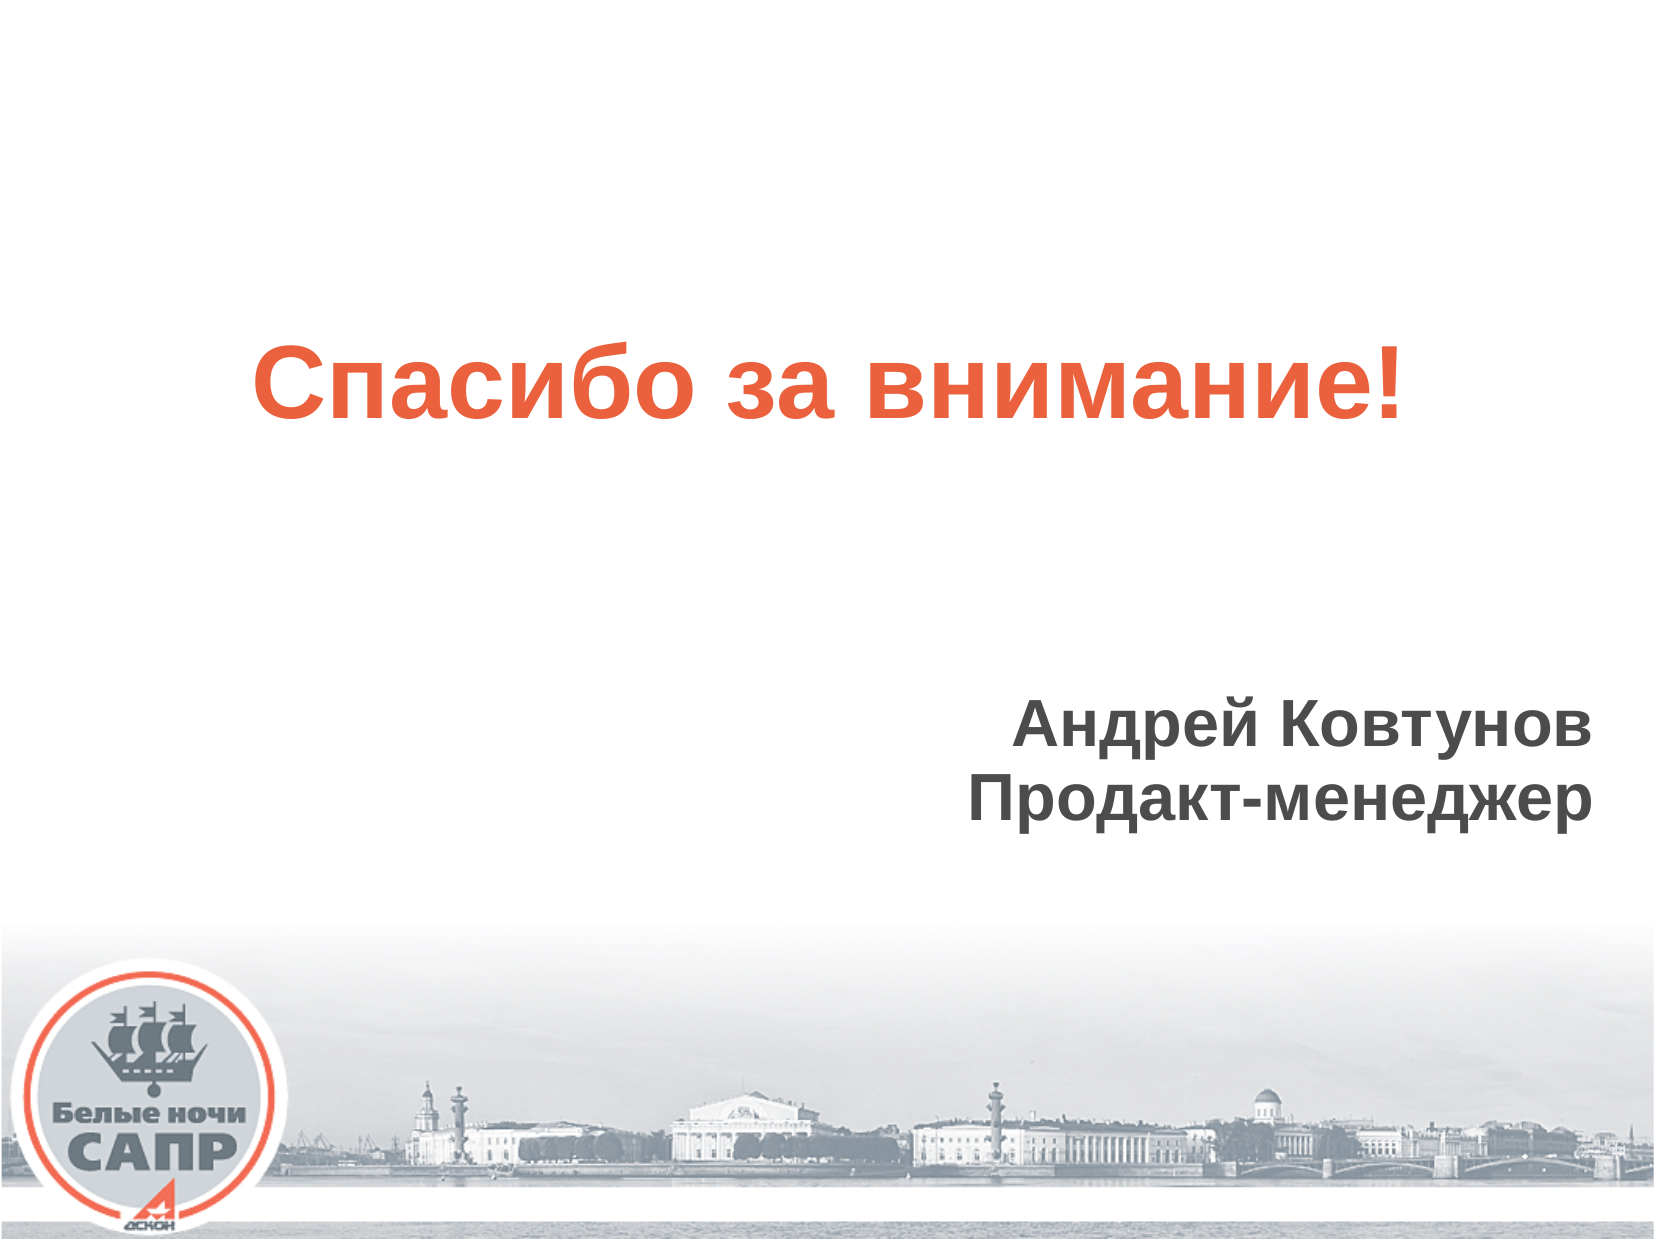

# Спасибо за внимание!
Андрей Ковтунов
Продакт-менеджер